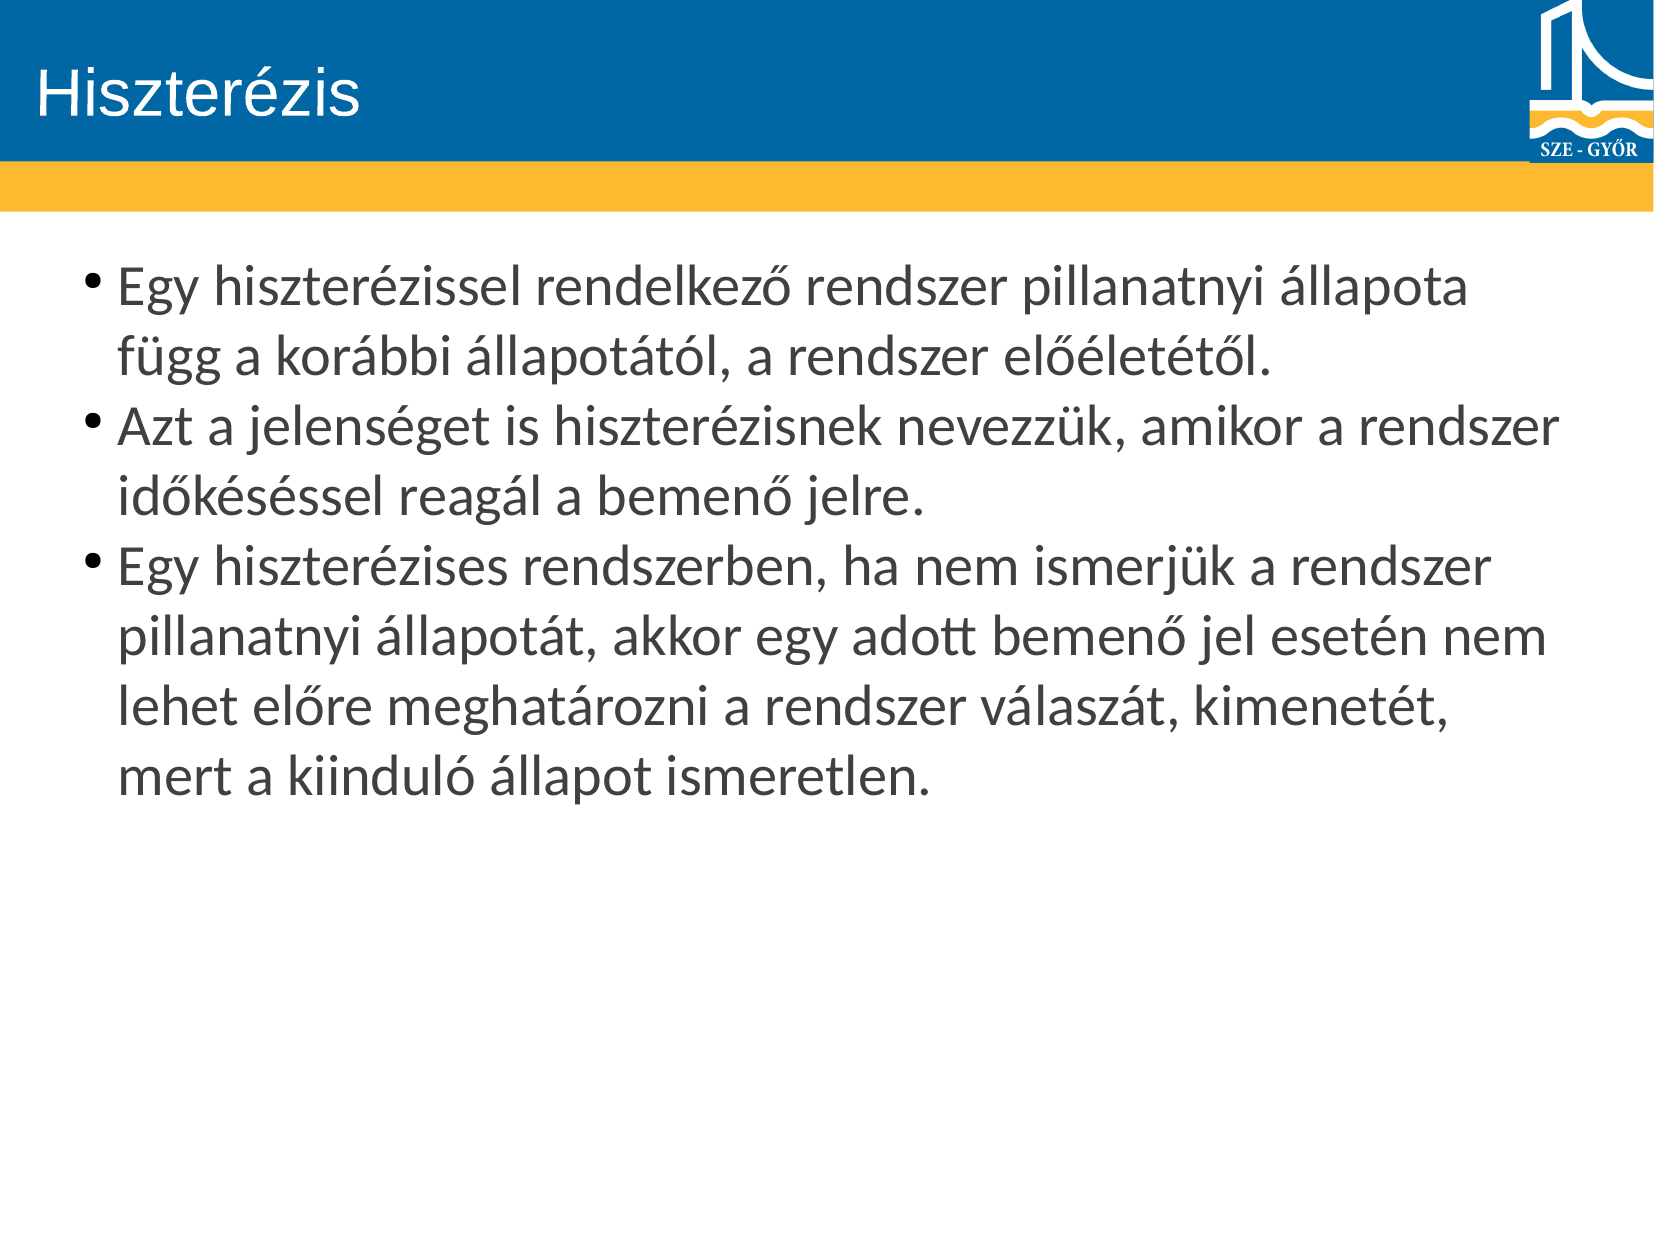

Hiszterézis
Egy hiszterézissel rendelkező rendszer pillanatnyi állapota függ a korábbi állapotától, a rendszer előéletétől.
Azt a jelenséget is hiszterézisnek nevezzük, amikor a rendszer időkéséssel reagál a bemenő jelre.
Egy hiszterézises rendszerben, ha nem ismerjük a rendszer pillanatnyi állapotát, akkor egy adott bemenő jel esetén nem lehet előre meghatározni a rendszer válaszát, kimenetét, mert a kiinduló állapot ismeretlen.